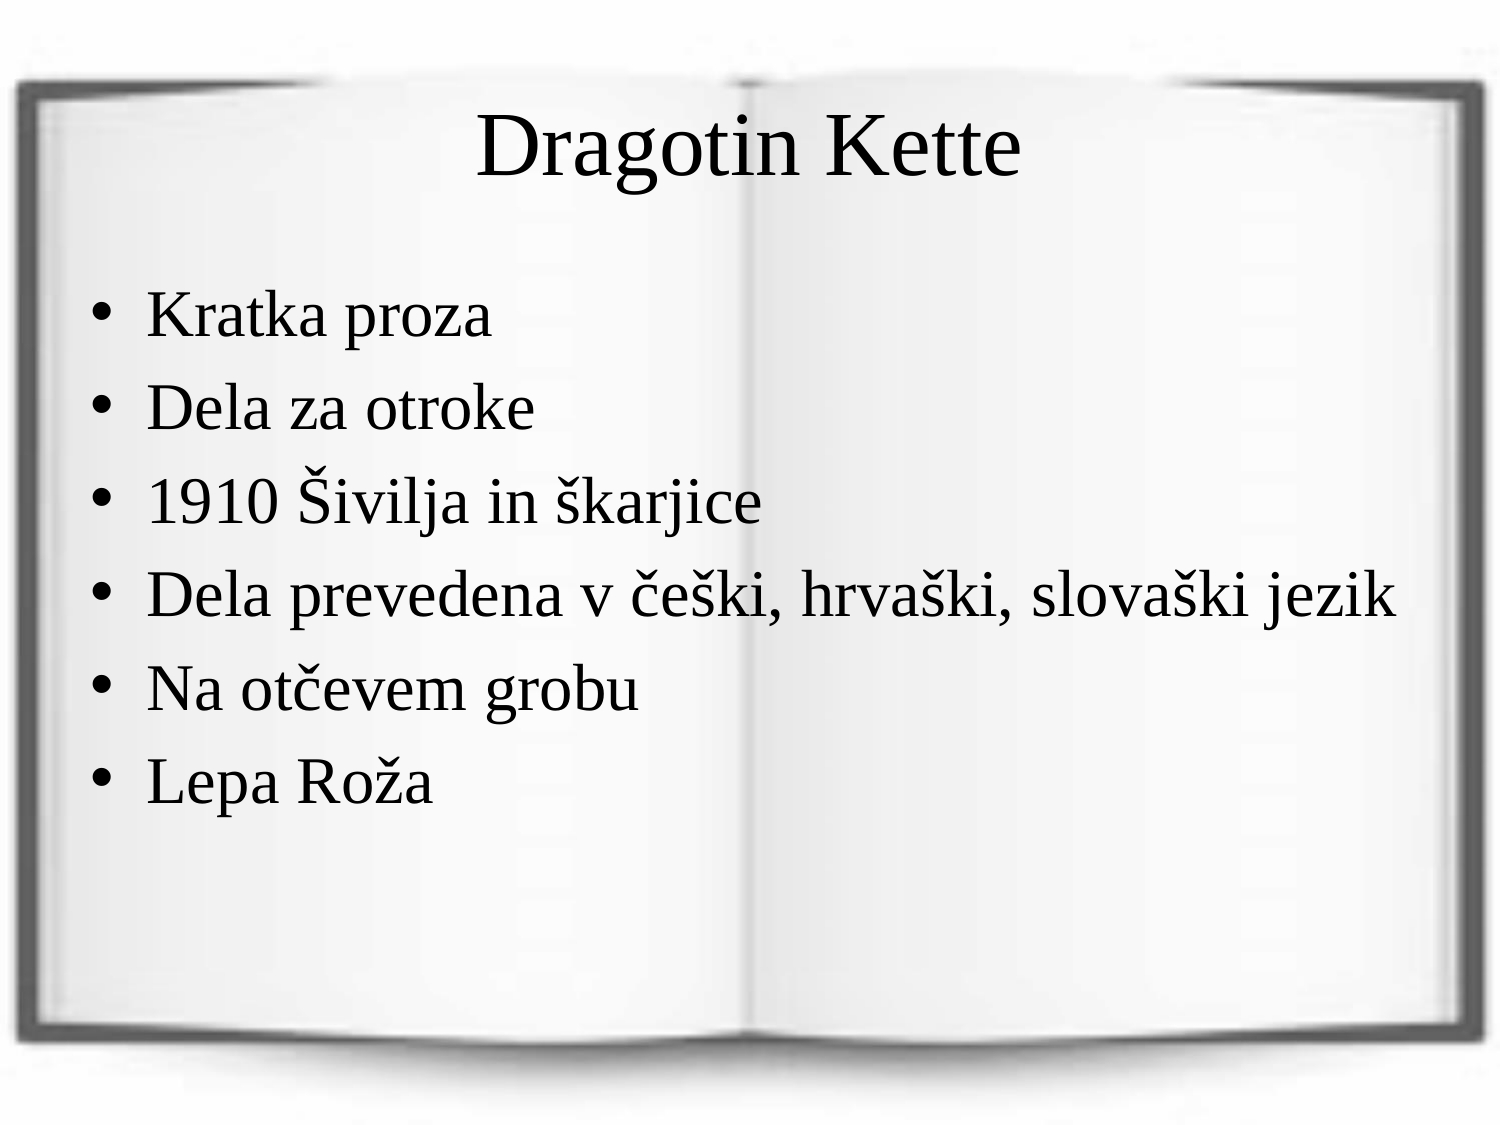

# Dragotin Kette
Kratka proza
Dela za otroke
1910 Šivilja in škarjice
Dela prevedena v češki, hrvaški, slovaški jezik
Na otčevem grobu
Lepa Roža